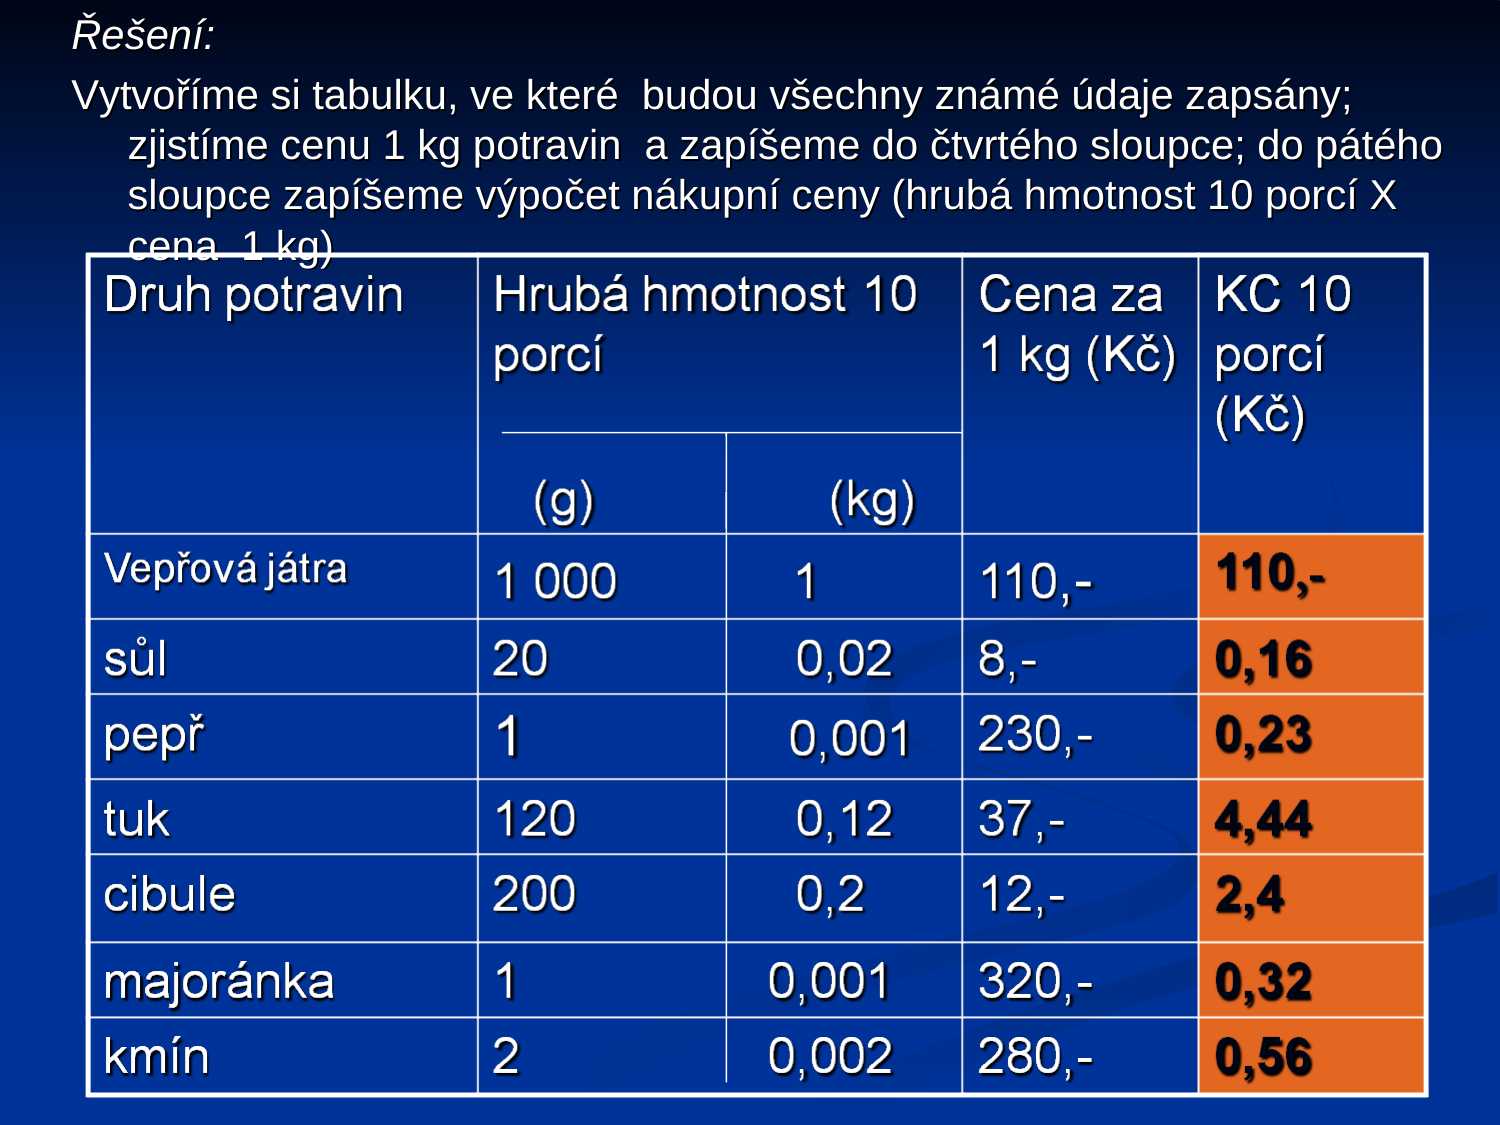

# Řešení:
Vytvoříme si tabulku, ve které budou všechny známé údaje zapsány; zjistíme cenu 1 kg potravin a zapíšeme do čtvrtého sloupce; do pátého sloupce zapíšeme výpočet nákupní ceny (hrubá hmotnost 10 porcí X cena 1 kg)